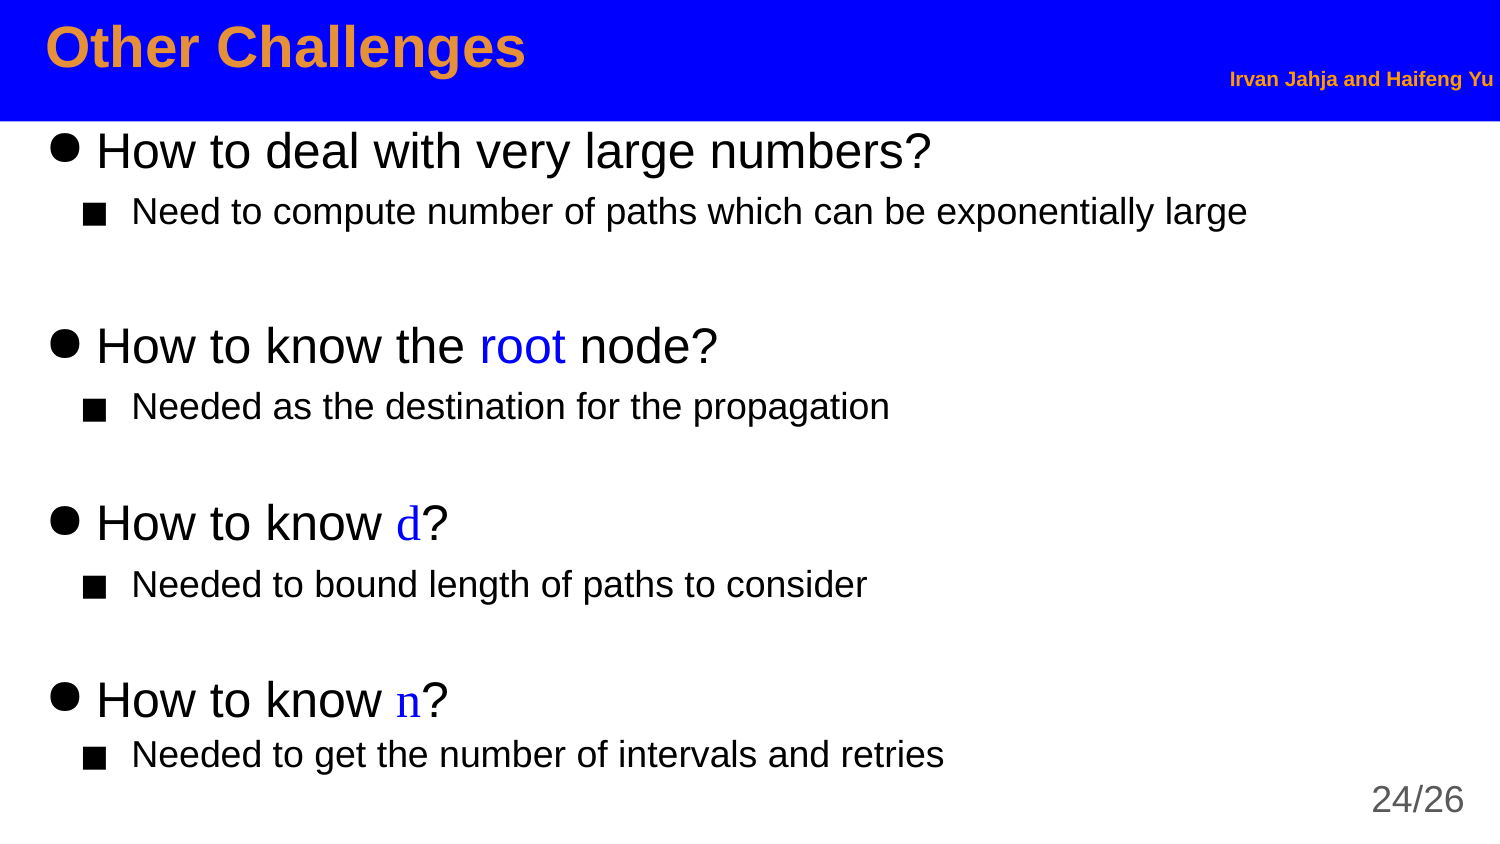

# Other Challenges
How to deal with very large numbers?
Need to compute number of paths which can be exponentially large
How to know the root node?
Needed as the destination for the propagation
How to know d?
Needed to bound length of paths to consider
How to know n?
Needed to get the number of intervals and retries
24